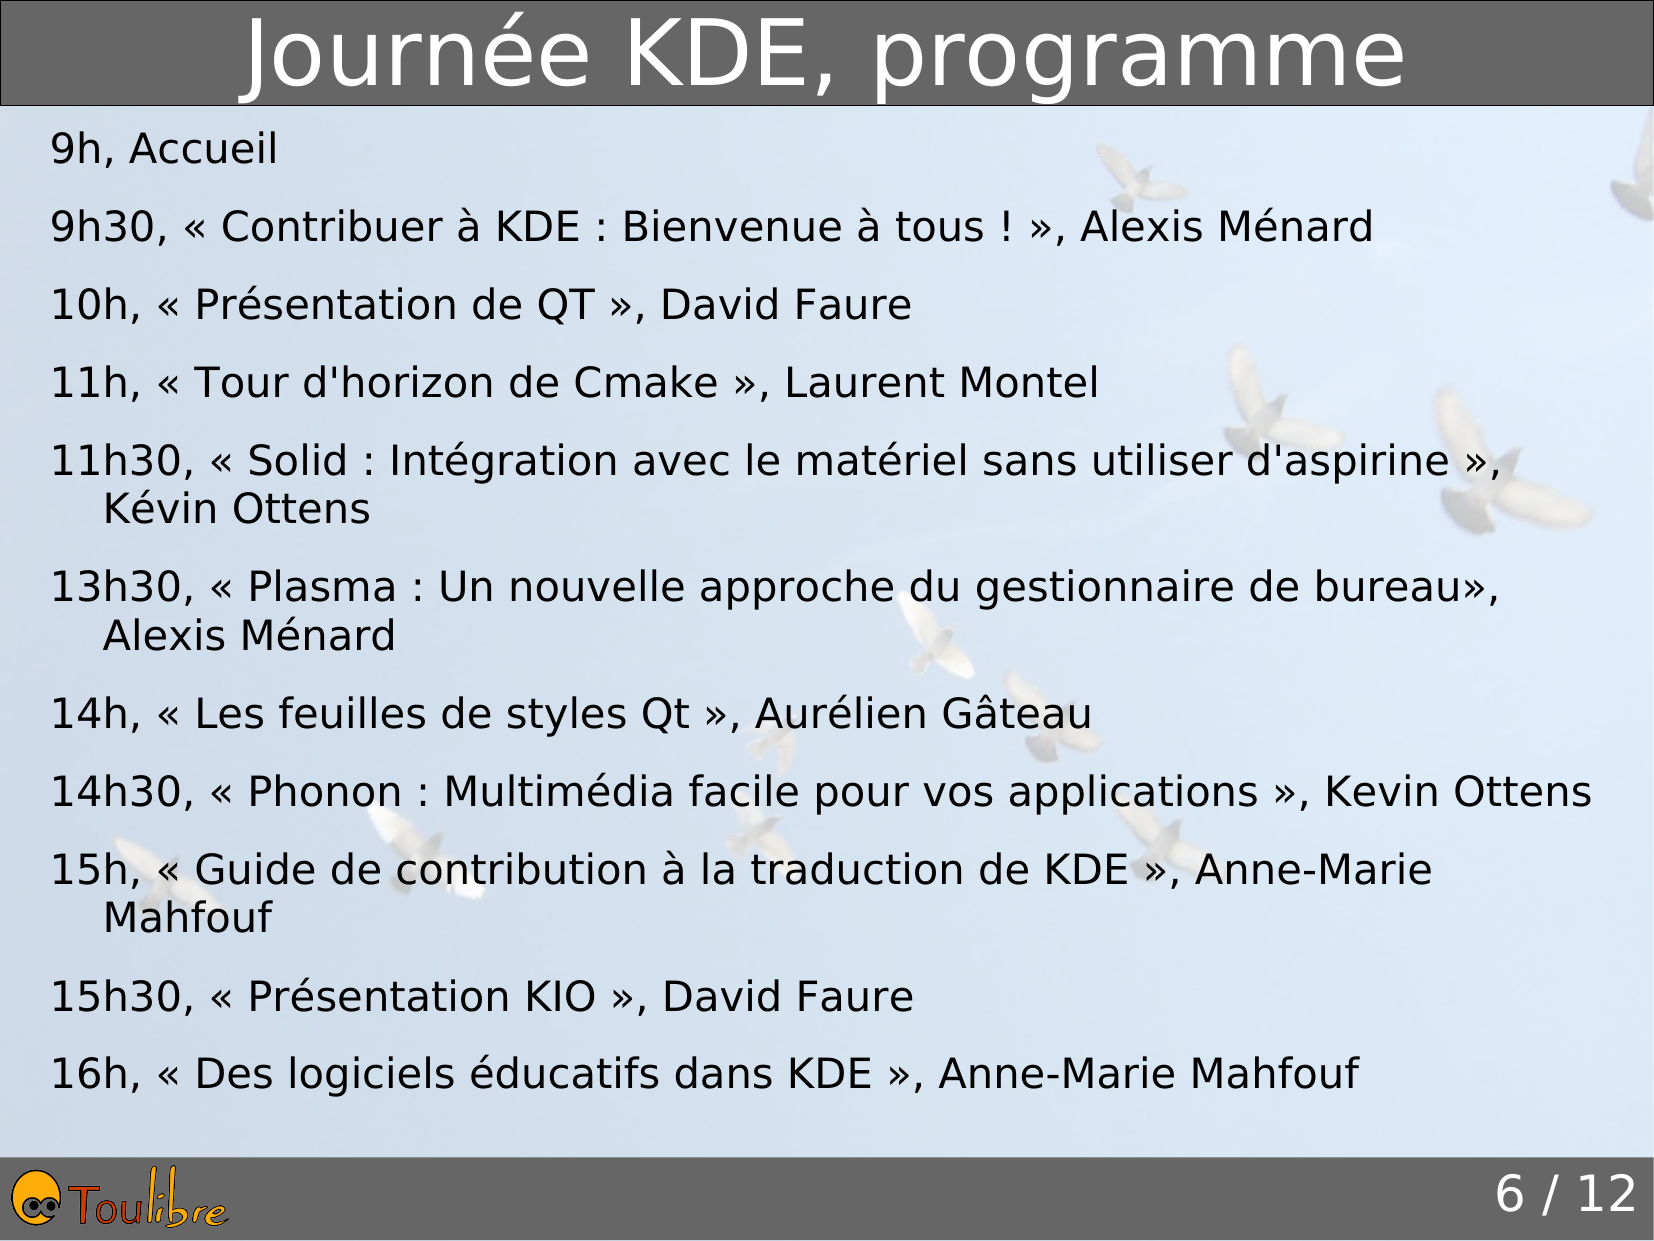

# Journée KDE, programme
9h, Accueil
9h30, « Contribuer à KDE : Bienvenue à tous ! », Alexis Ménard
10h, « Présentation de QT », David Faure
11h, « Tour d'horizon de Cmake », Laurent Montel
11h30, « Solid : Intégration avec le matériel sans utiliser d'aspirine », Kévin Ottens
13h30, « Plasma : Un nouvelle approche du gestionnaire de bureau», Alexis Ménard
14h, « Les feuilles de styles Qt », Aurélien Gâteau
14h30, « Phonon : Multimédia facile pour vos applications », Kevin Ottens
15h, « Guide de contribution à la traduction de KDE », Anne-Marie Mahfouf
15h30, « Présentation KIO », David Faure
16h, « Des logiciels éducatifs dans KDE », Anne-Marie Mahfouf